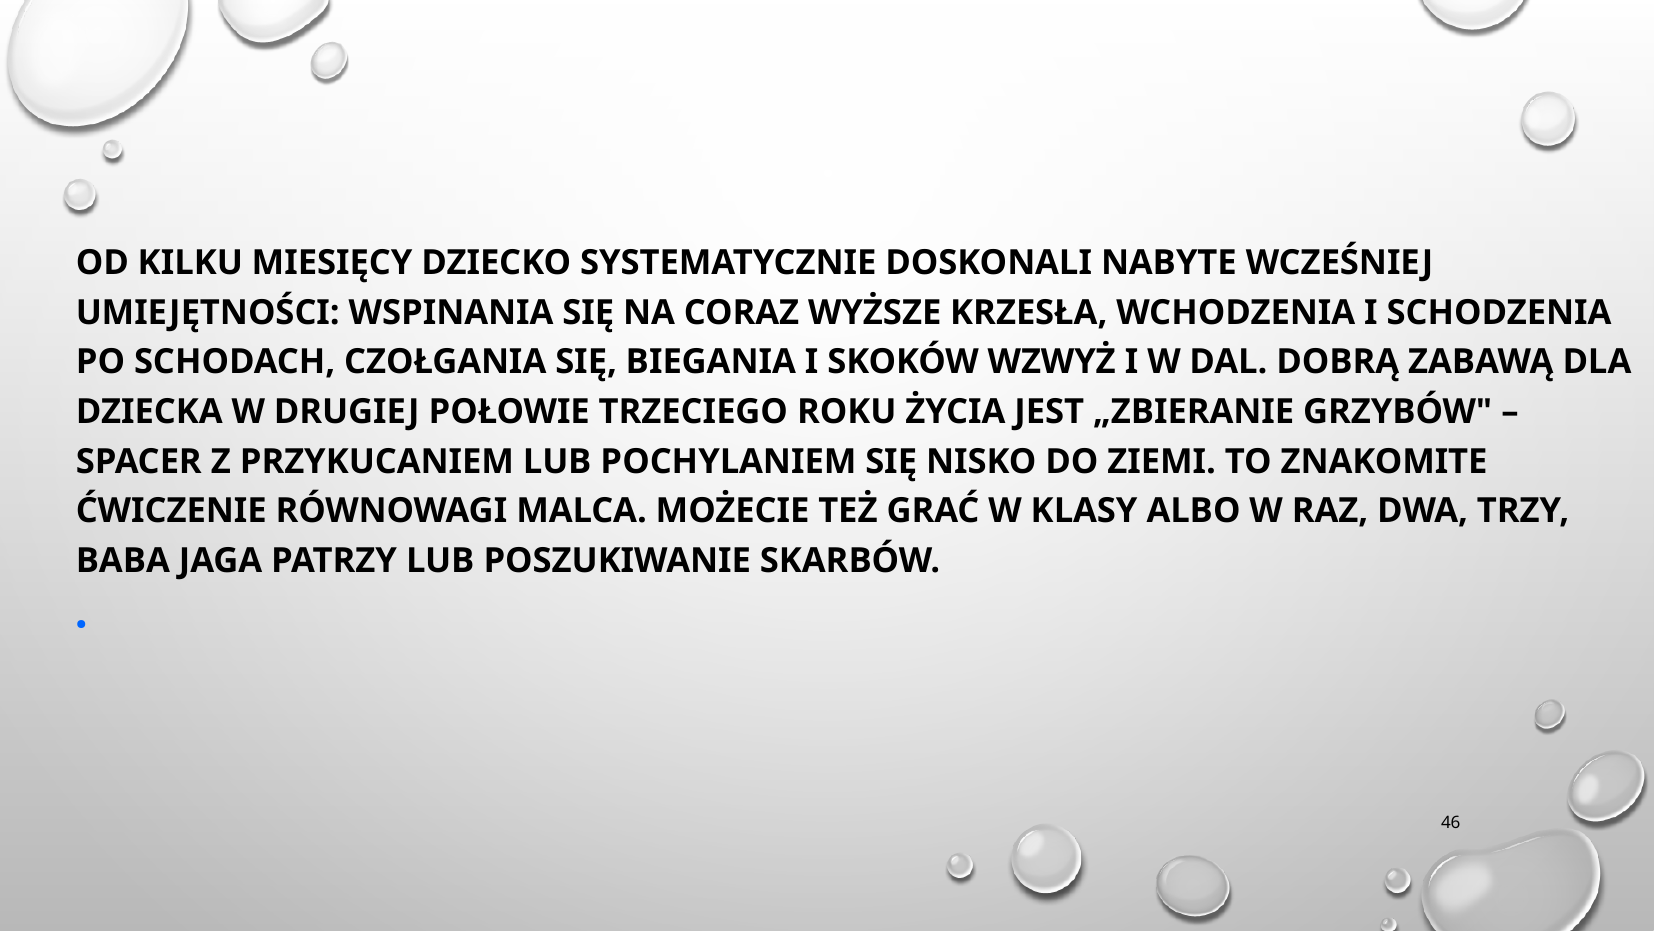

# Od kilku miesięcy dziecko systematycznie doskonali nabyte wcześniej umiejętności: wspinania się na coraz wyższe krzesła, wchodzenia i schodzenia po schodach, czołgania się, biegania i skoków wzwyż i w dal. Dobrą zabawą dla dziecka w drugiej połowie trzeciego roku życia jest „zbieranie grzybów" – spacer z przykucaniem lub pochylaniem się nisko do ziemi. To znakomite ćwiczenie równowagi malca. Możecie też grać w klasy albo w raz, dwa, trzy, Baba Jaga patrzy lub poszukiwanie skarbów.
45